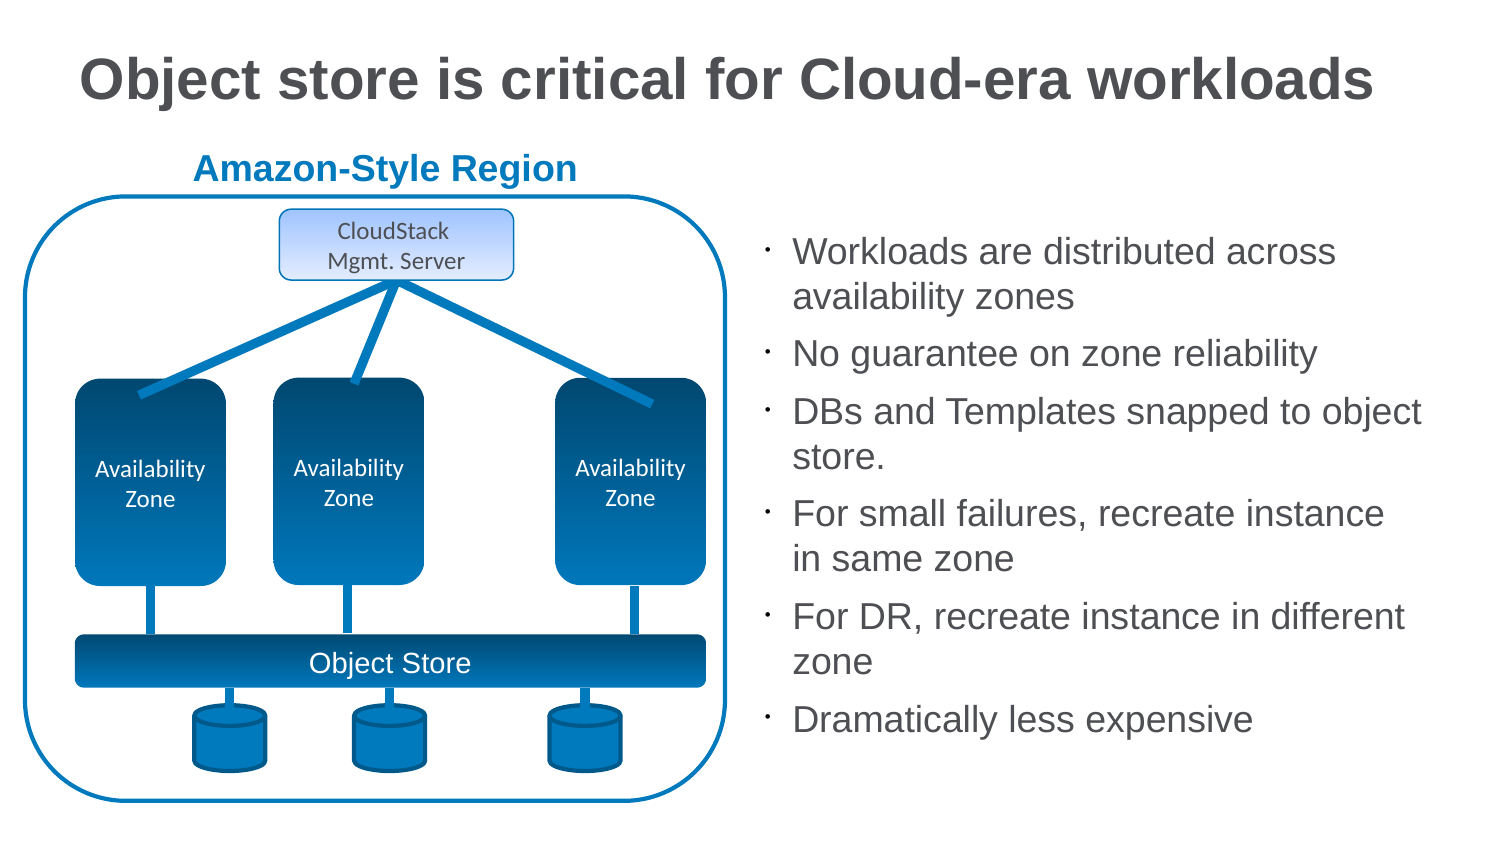

# Object store is critical for Cloud-era workloads
Amazon-Style Region
CloudStack
Mgmt. Server
Workloads are distributed across availability zones
No guarantee on zone reliability
DBs and Templates snapped to object store.
For small failures, recreate instance in same zone
For DR, recreate instance in different zone
Dramatically less expensive
Availability Zone
Availability Zone
Availability Zone
Object Store